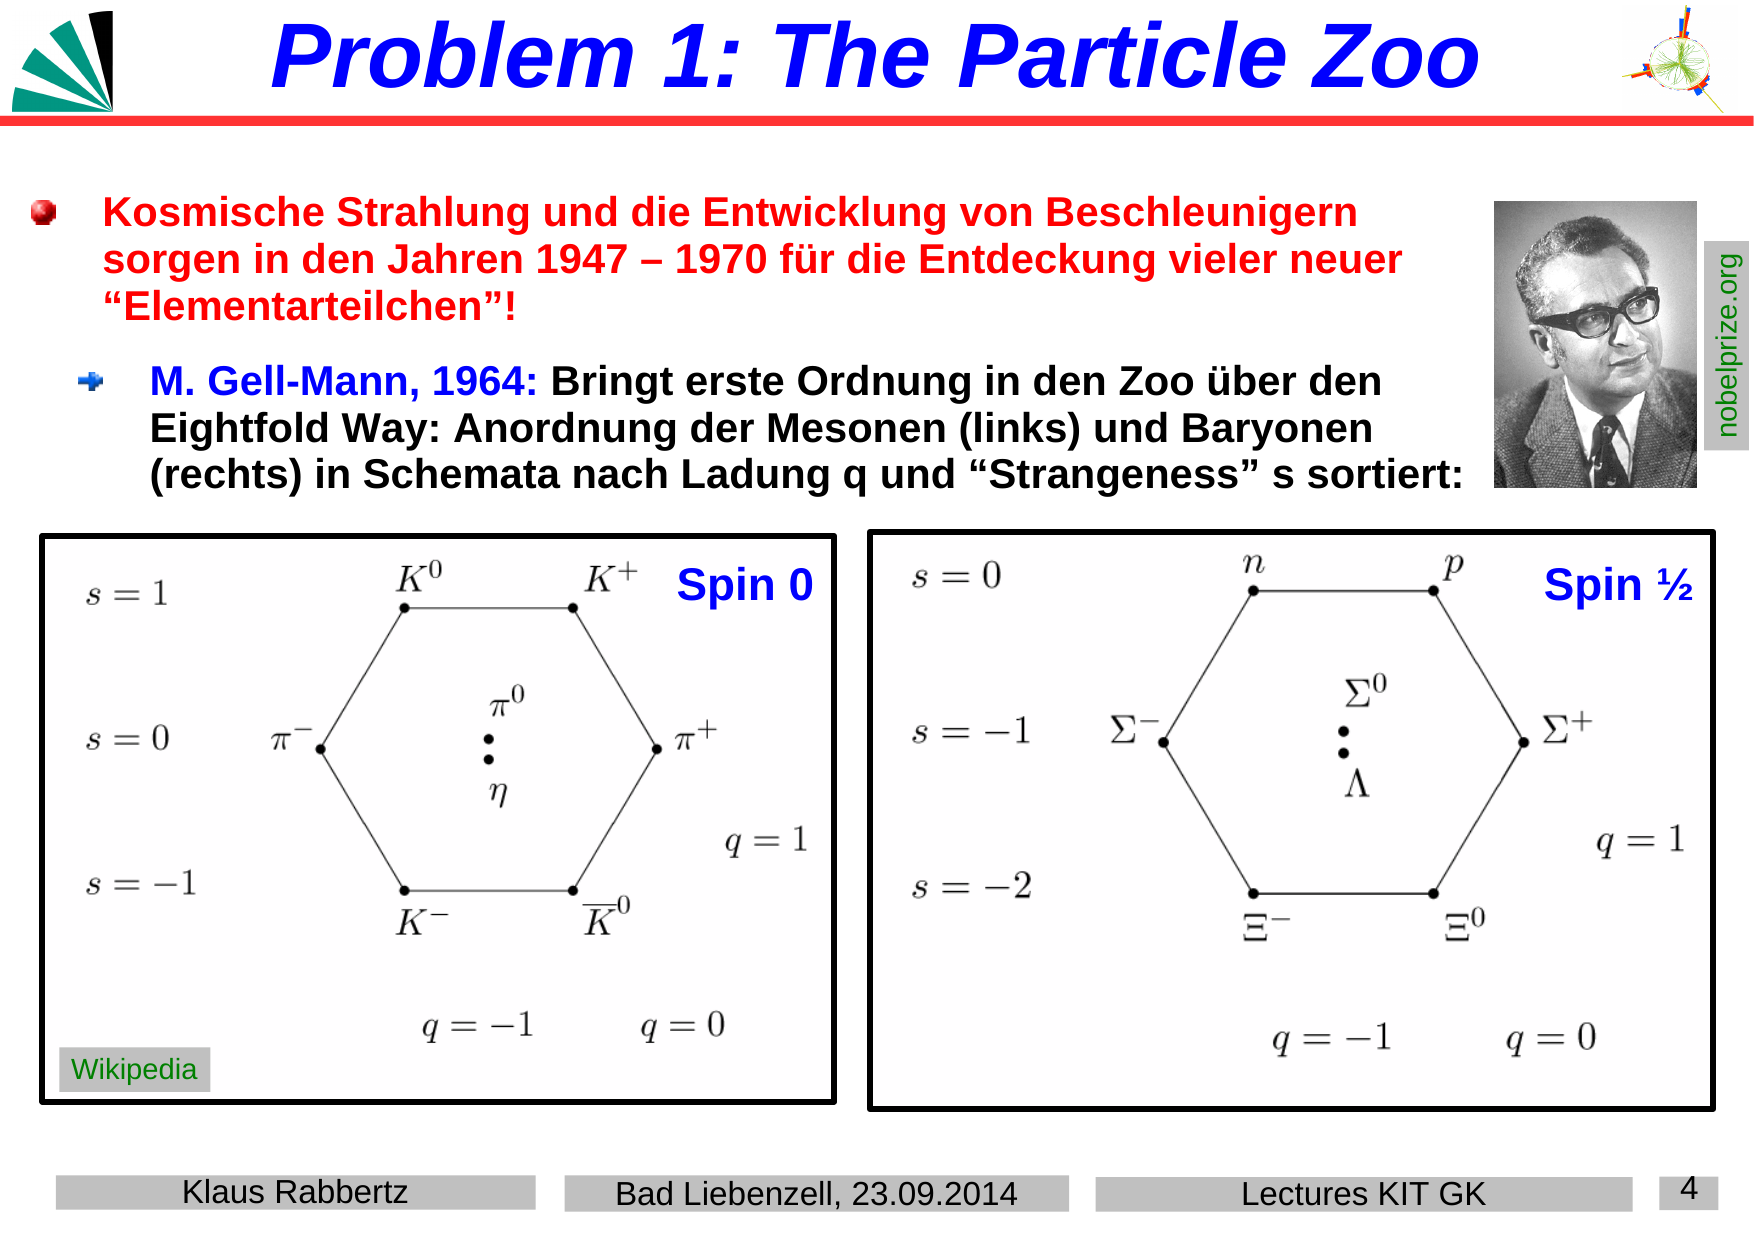

# Problem 1: The Particle Zoo
Kosmische Strahlung und die Entwicklung von Beschleunigern sorgen in den Jahren 1947 – 1970 für die Entdeckung vieler neuer “Elementarteilchen”!
M. Gell-Mann, 1964: Bringt erste Ordnung in den Zoo über den Eightfold Way: Anordnung der Mesonen (links) und Baryonen (rechts) in Schemata nach Ladung q und “Strangeness” s sortiert:
nobelprize.org
Spin 0
Spin ½
Wikipedia